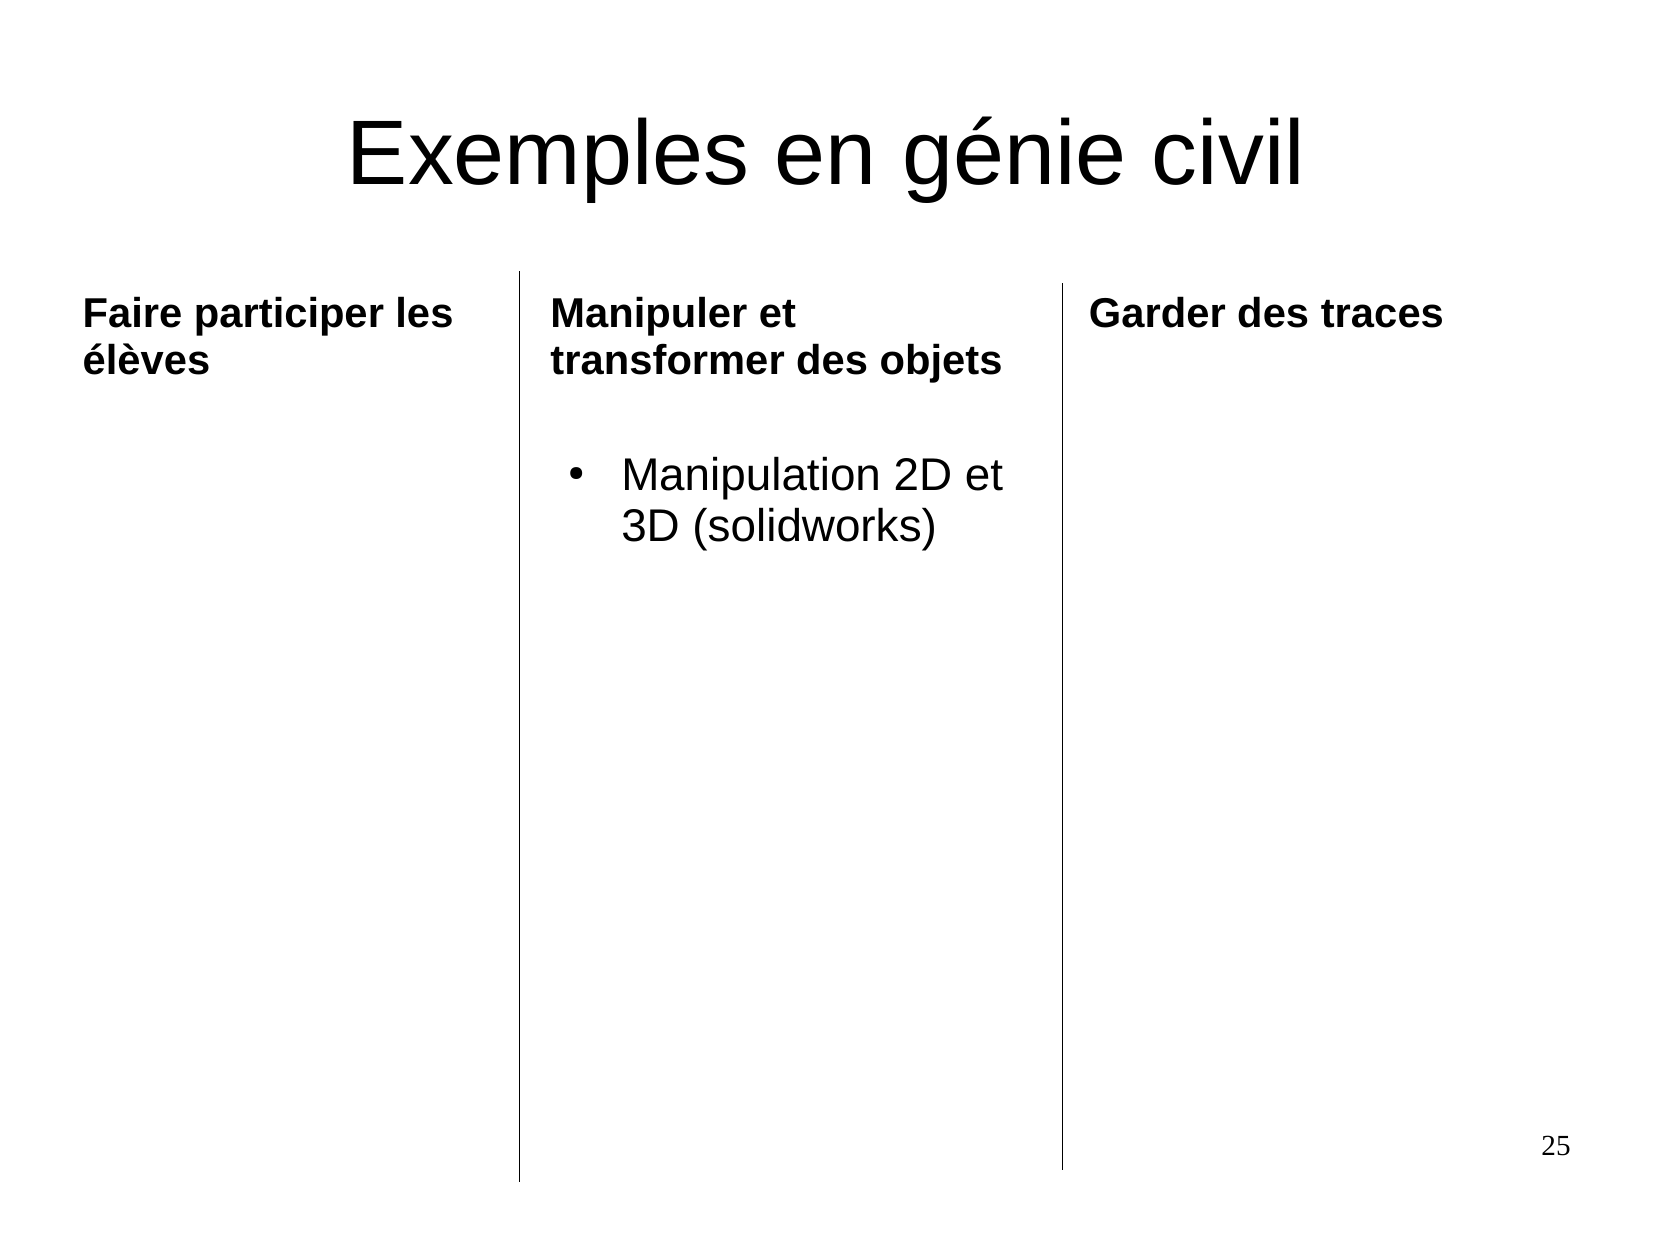

# Exemples en génie civil
Faire participer les élèves
Manipuler et transformer des objets
Garder des traces
Manipulation 2D et 3D (solidworks)
25